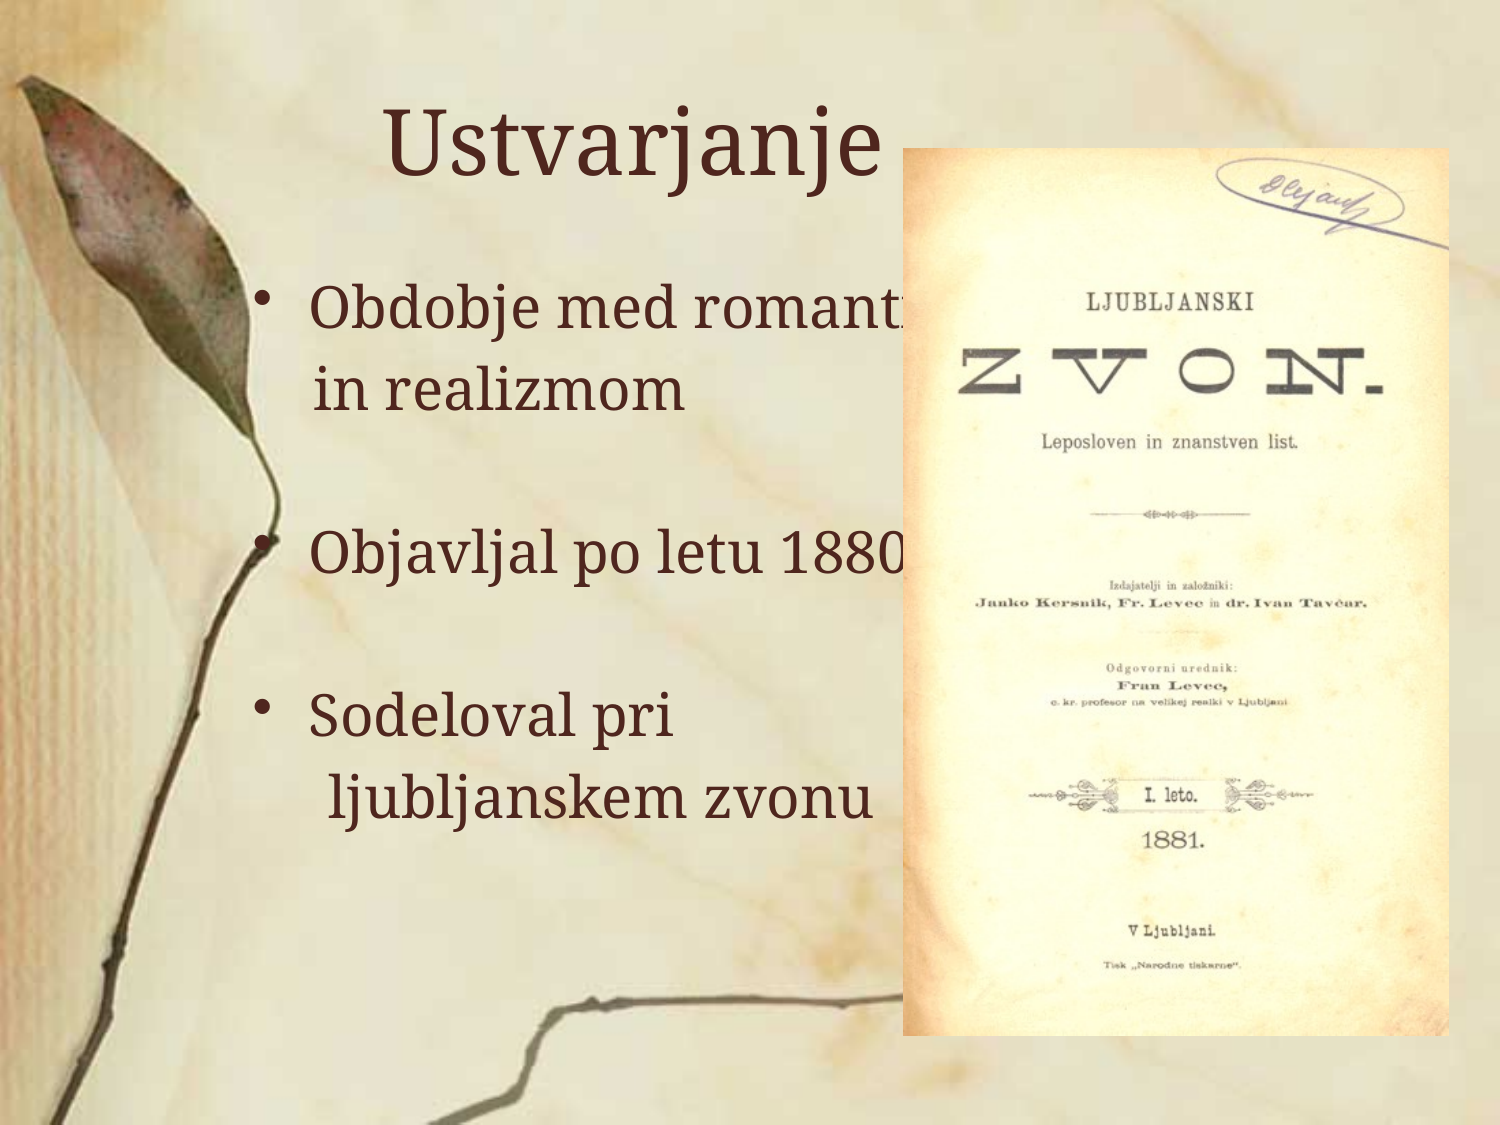

# Ustvarjanje
Obdobje med romantiko
 in realizmom
Objavljal po letu 1880
Sodeloval pri
 ljubljanskem zvonu